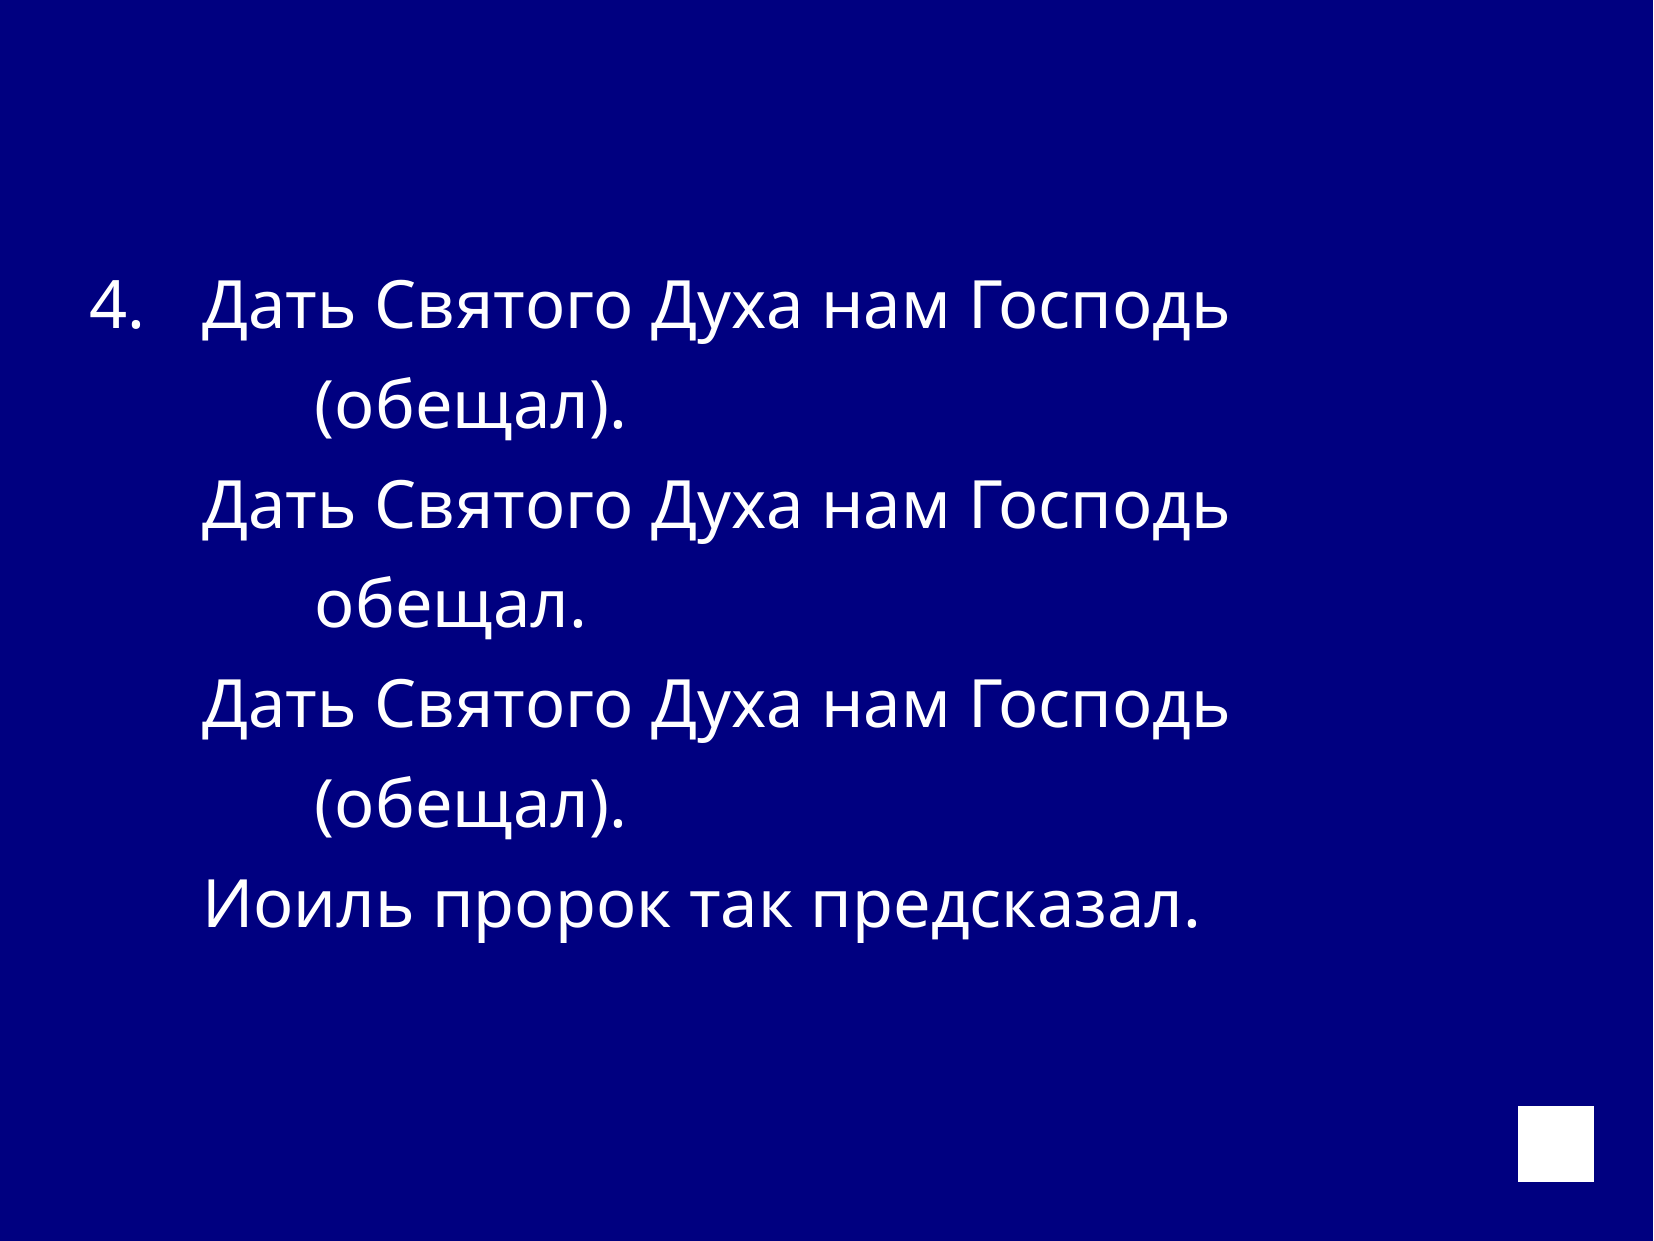

4.	Дать Святого Духа нам Господь
		(обещал).
	Дать Святого Духа нам Господь
		обещал.
	Дать Святого Духа нам Господь
		(обещал).
	Иоиль пророк так предсказал.